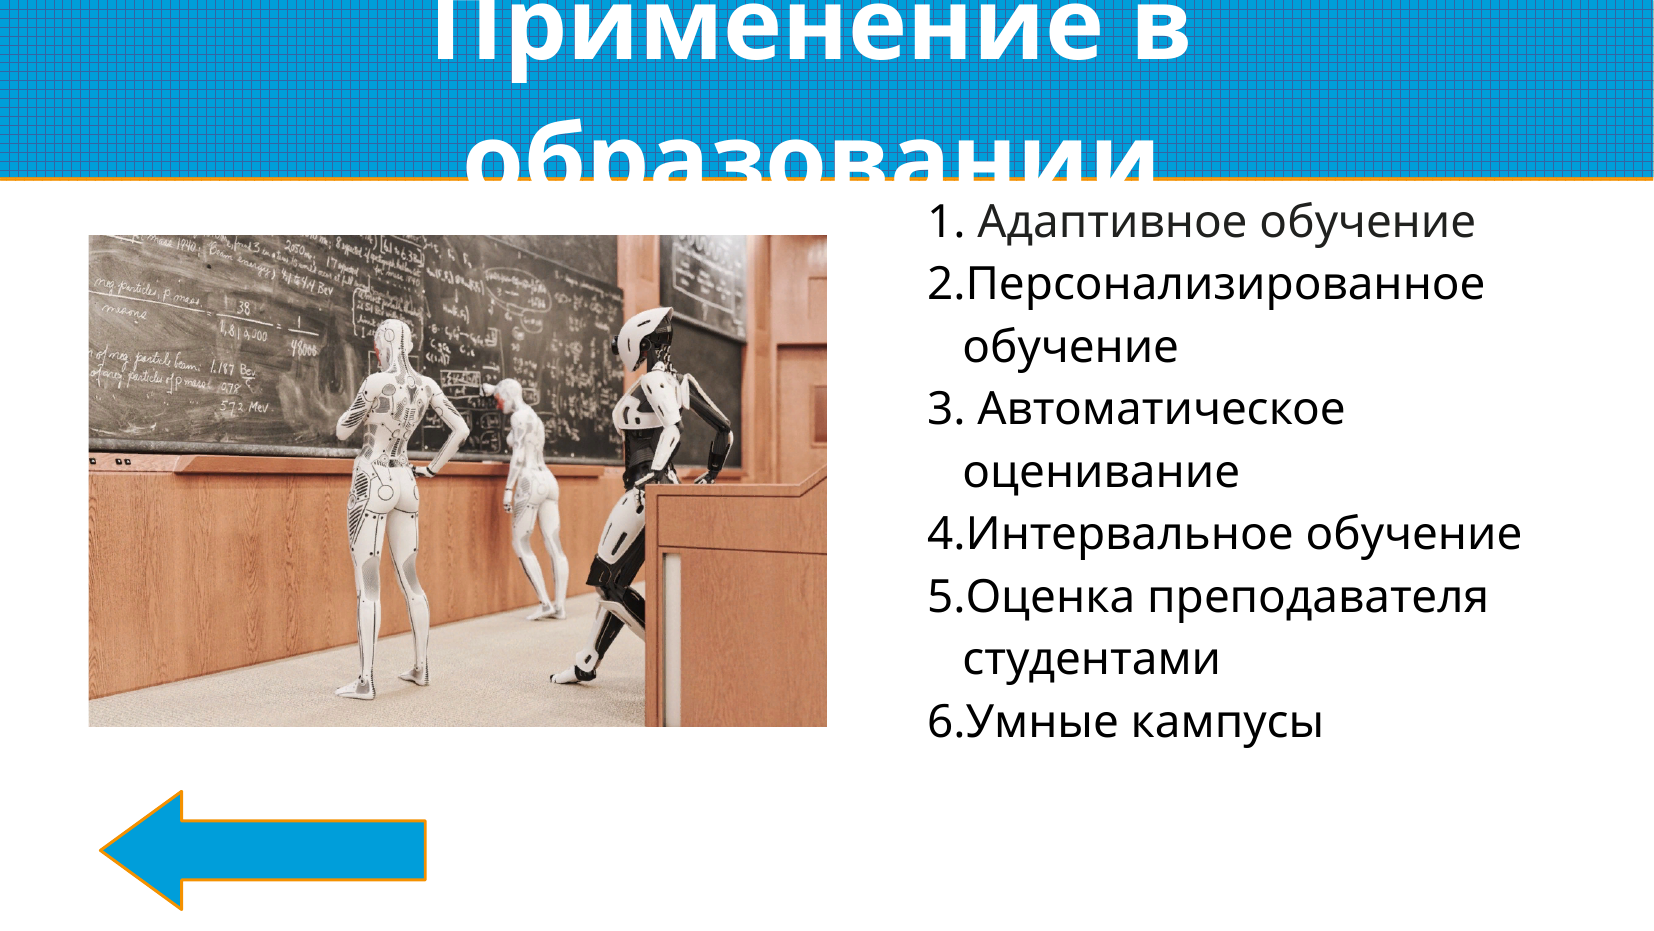

Применение в образовании
 Адаптивное обучение
Персонализированное обучение
 Автоматическое оценивание
Интервальное обучение
Оценка преподавателя студентами
Умные кампусы